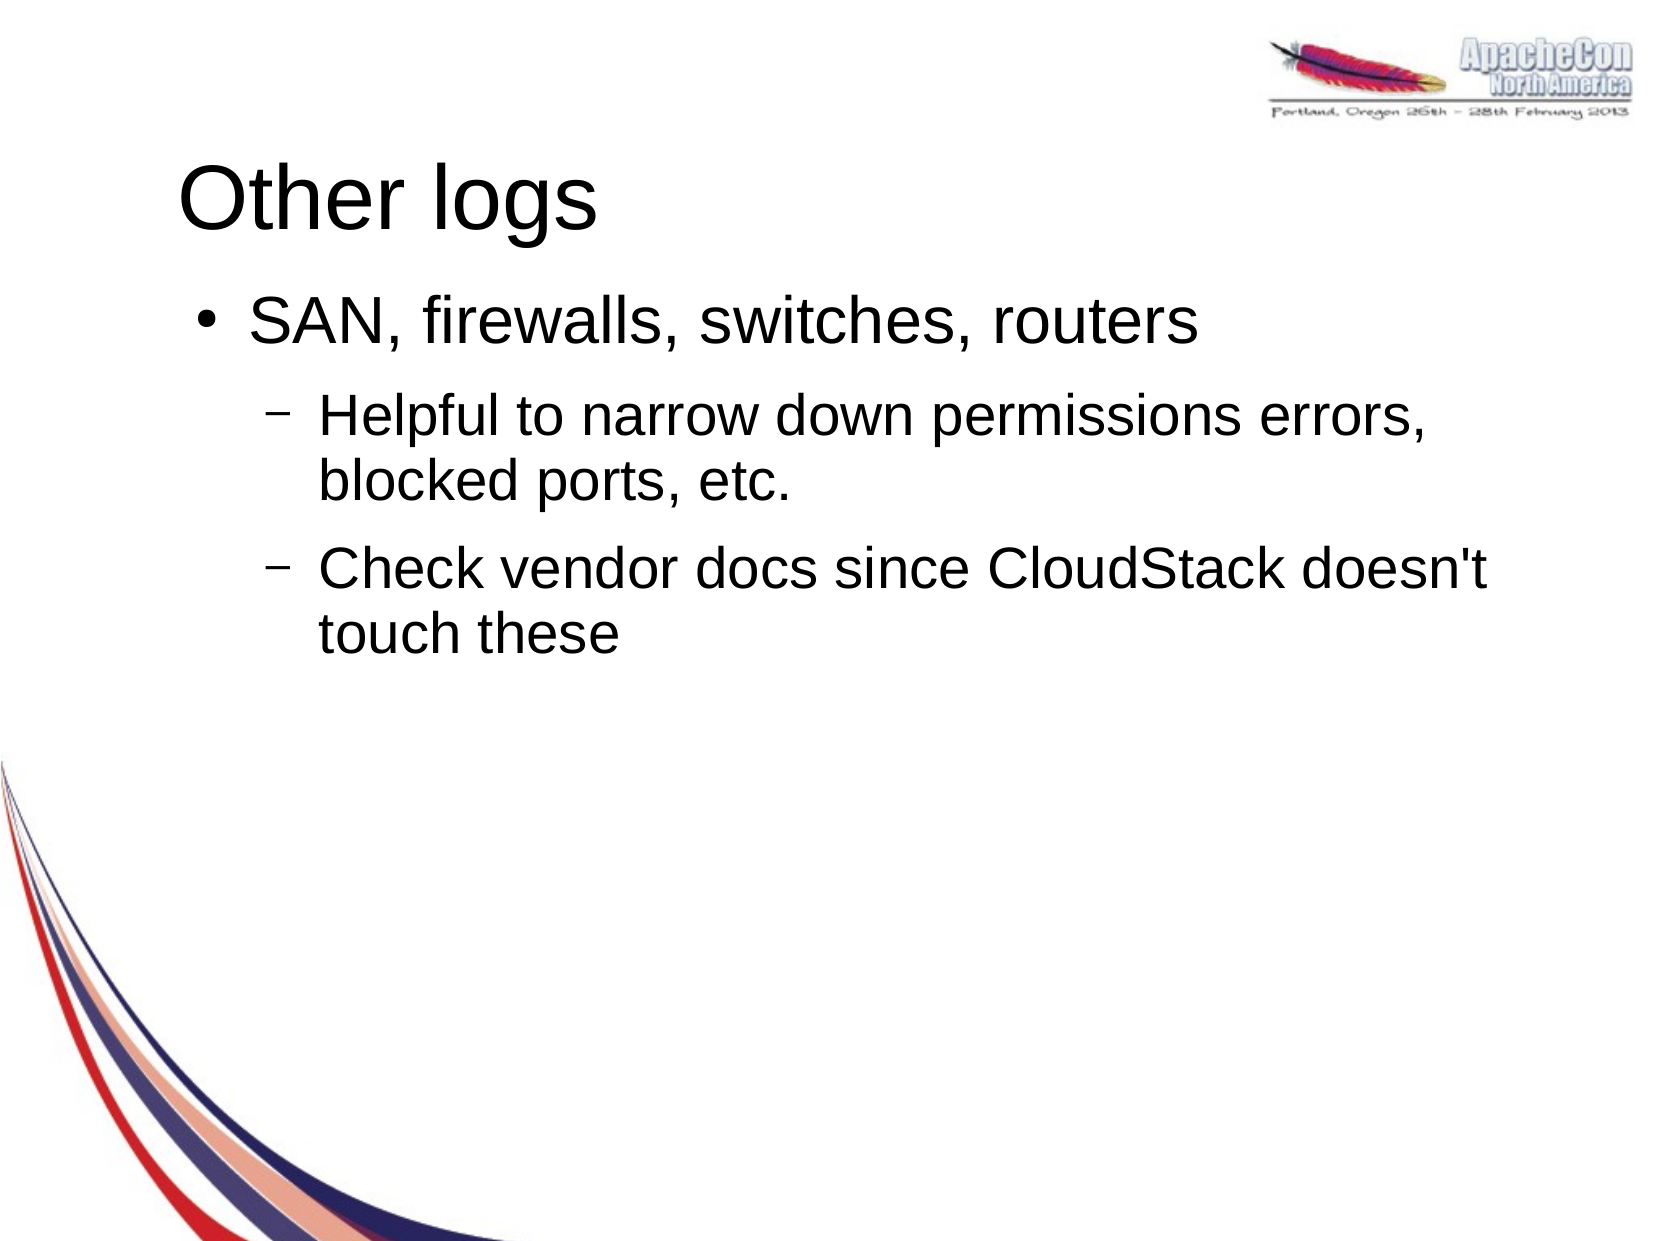

# Other logs
SAN, firewalls, switches, routers
Helpful to narrow down permissions errors, blocked ports, etc.
Check vendor docs since CloudStack doesn't touch these